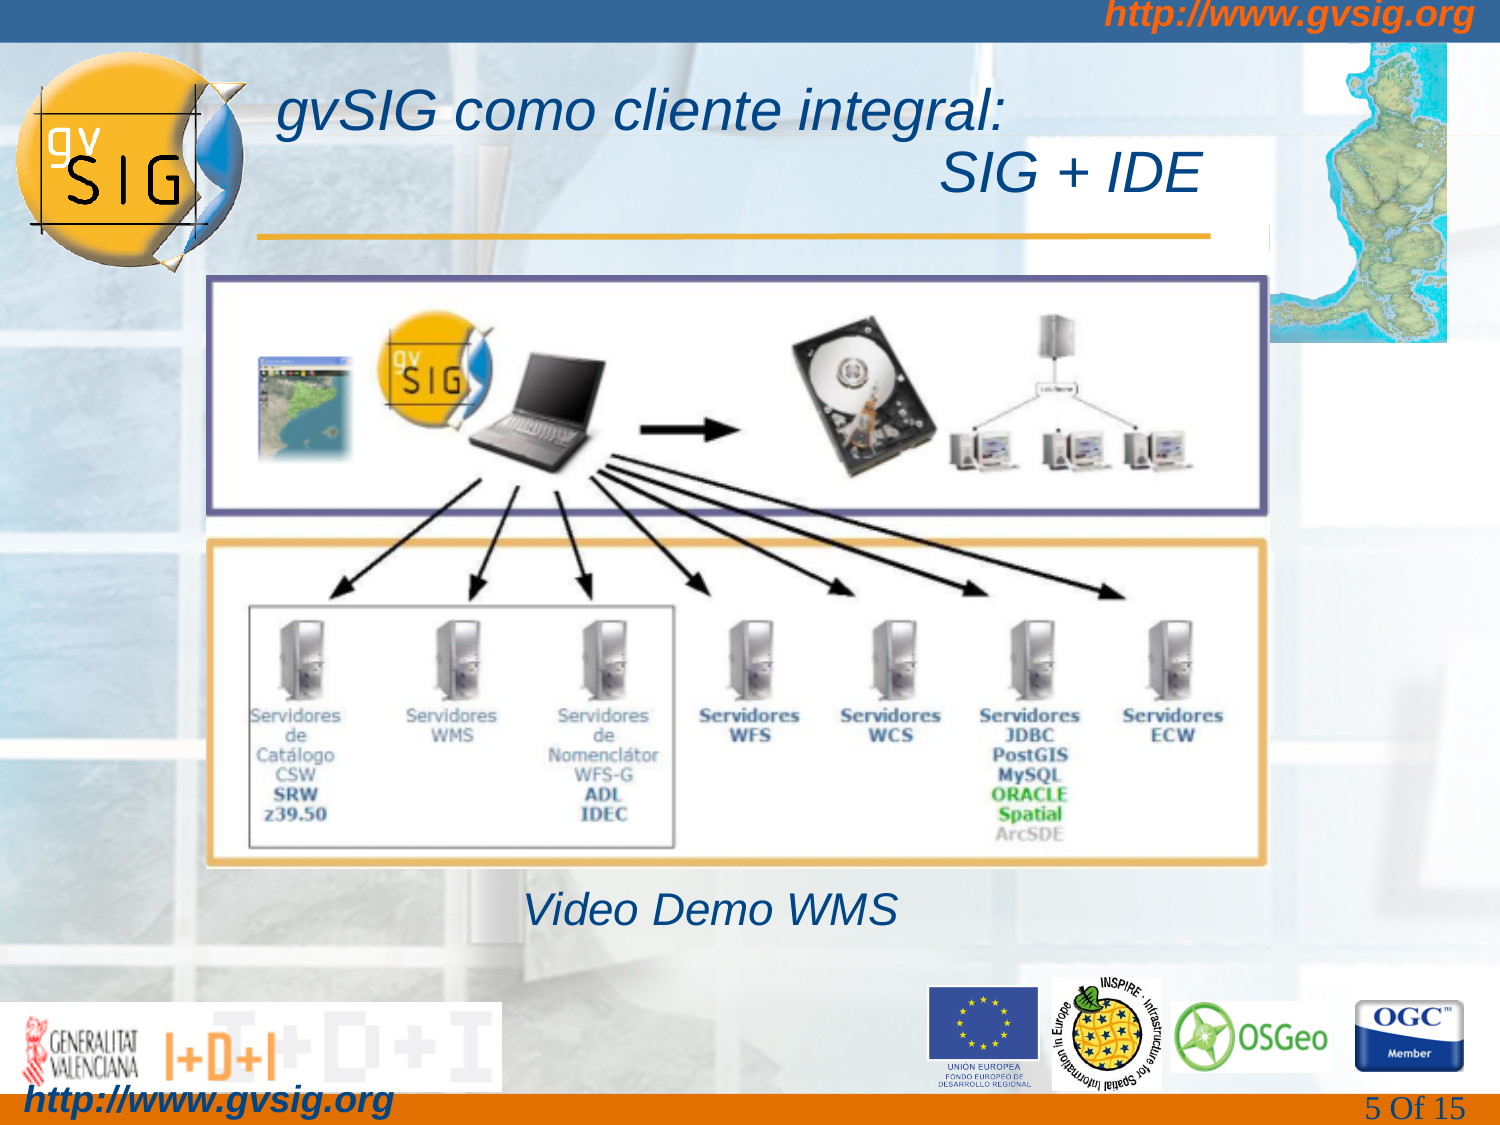

gvSIG como cliente integral:
									SIG + IDE
Video Demo WMS
5